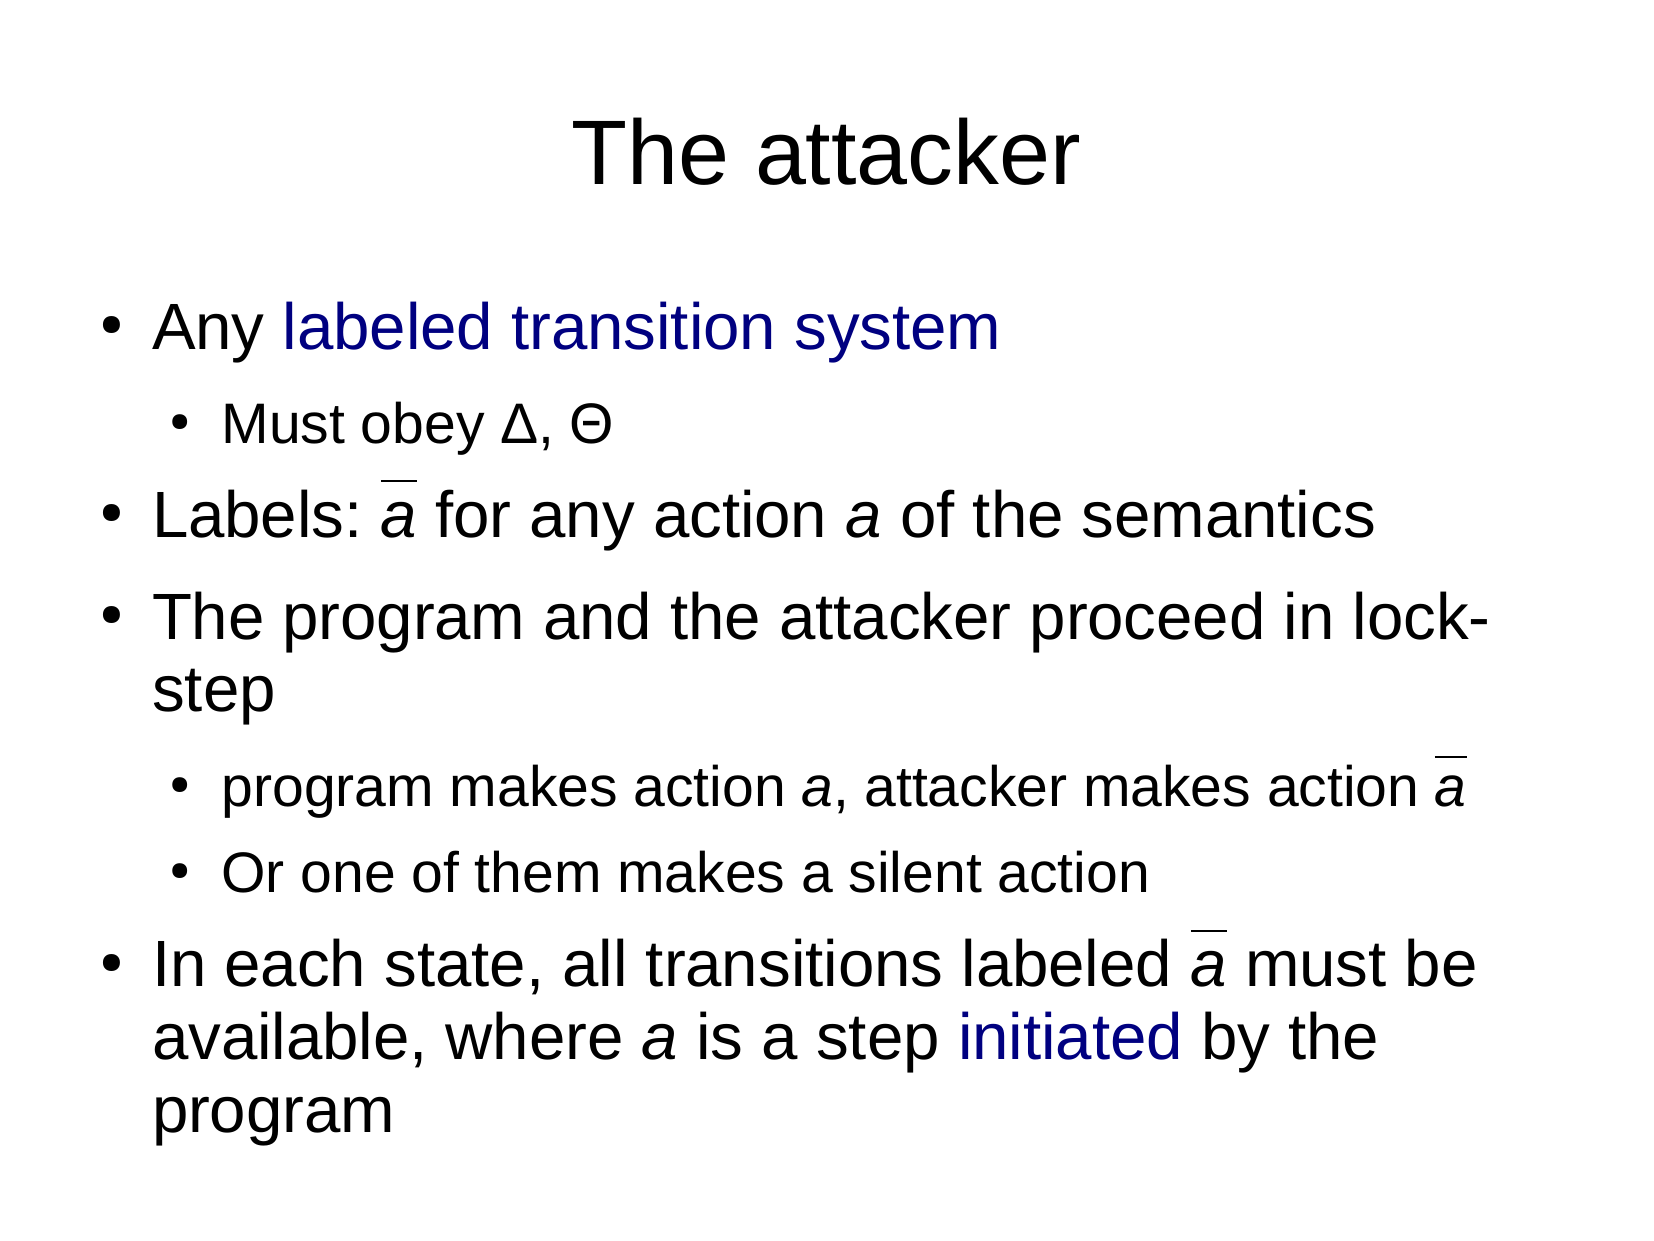

# The attacker
Any labeled transition system
Must obey Δ, Θ
Labels: a for any action a of the semantics
The program and the attacker proceed in lock-step
program makes action a, attacker makes action a
Or one of them makes a silent action
In each state, all transitions labeled a must be available, where a is a step initiated by the program